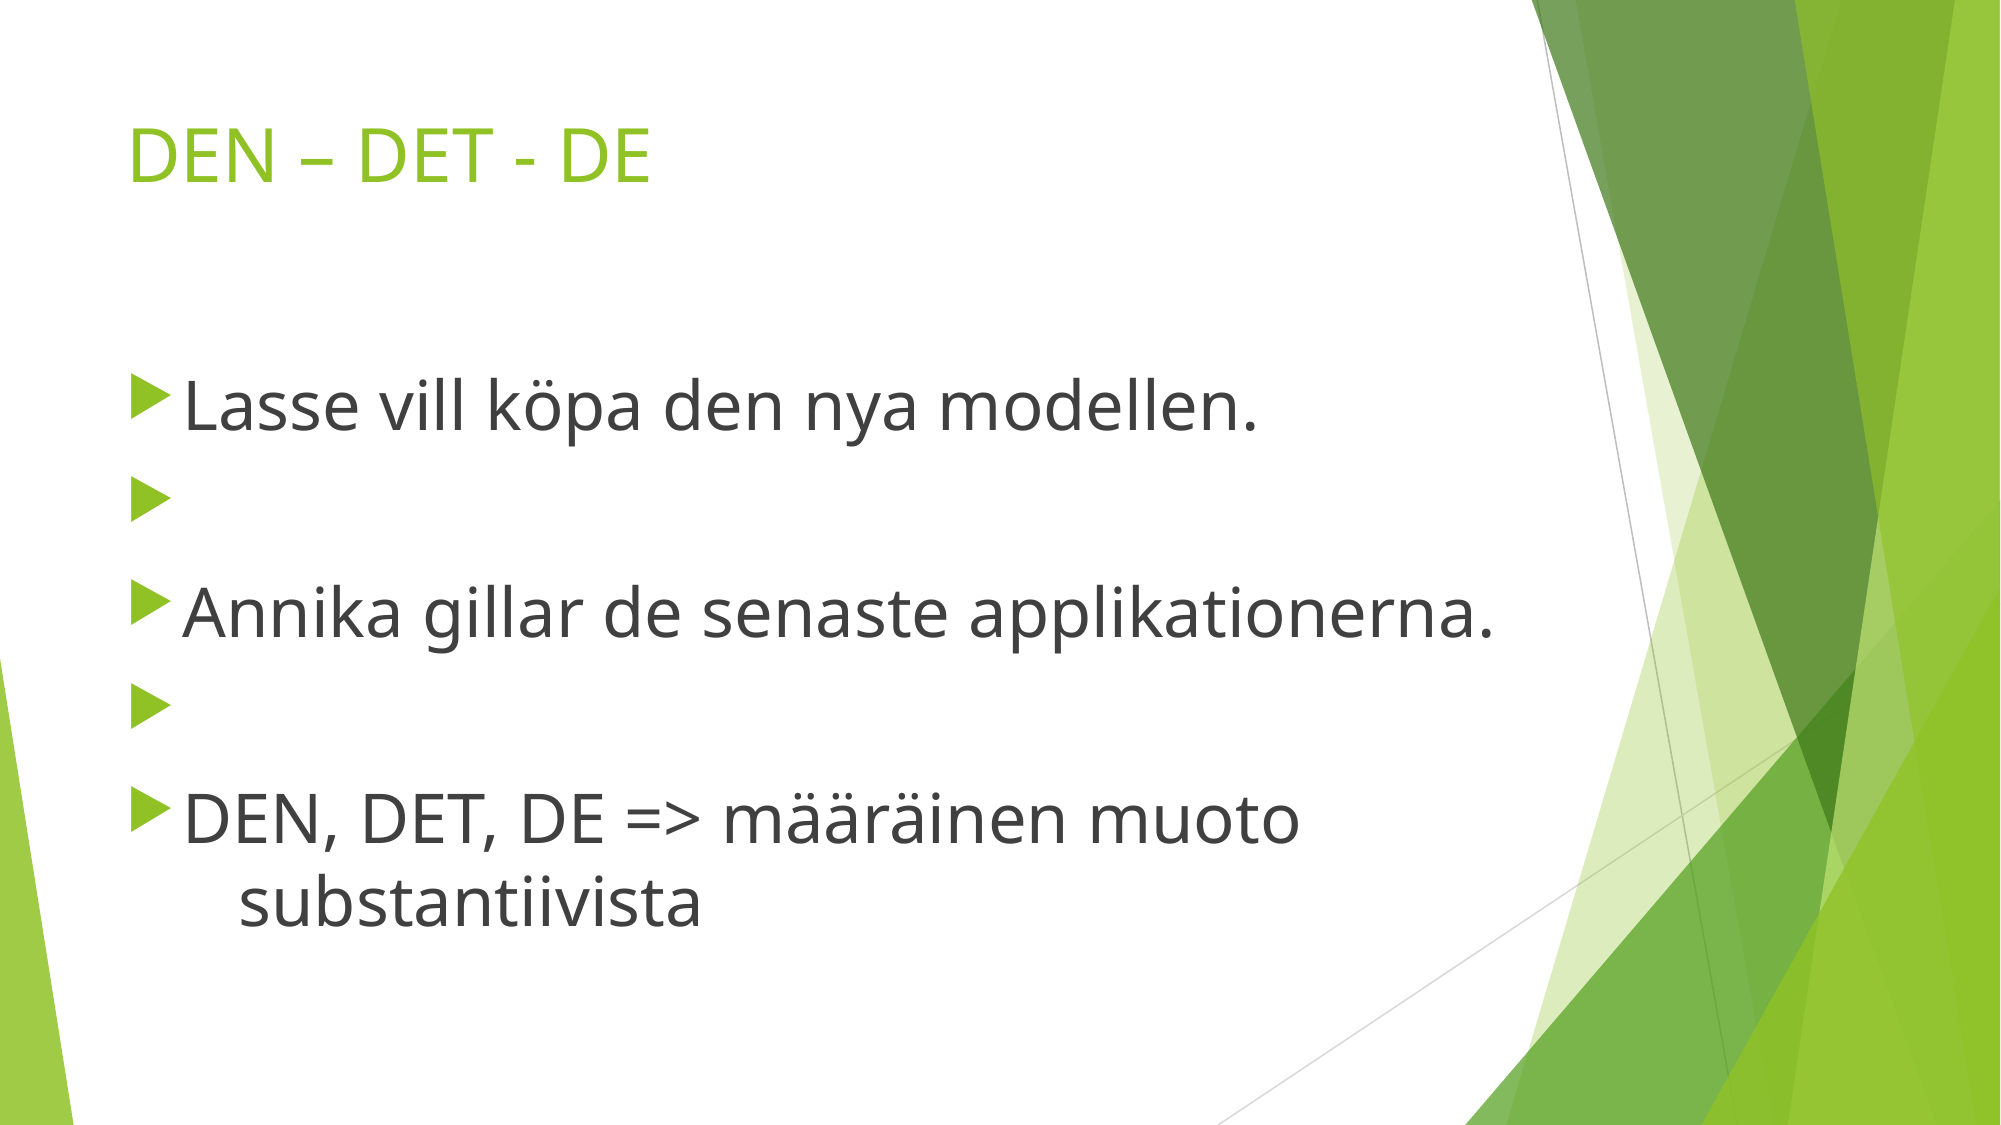

# DEN – DET - DE
Lasse vill köpa den nya modellen.
Annika gillar de senaste applikationerna.
DEN, DET, DE => määräinen muoto substantiivista